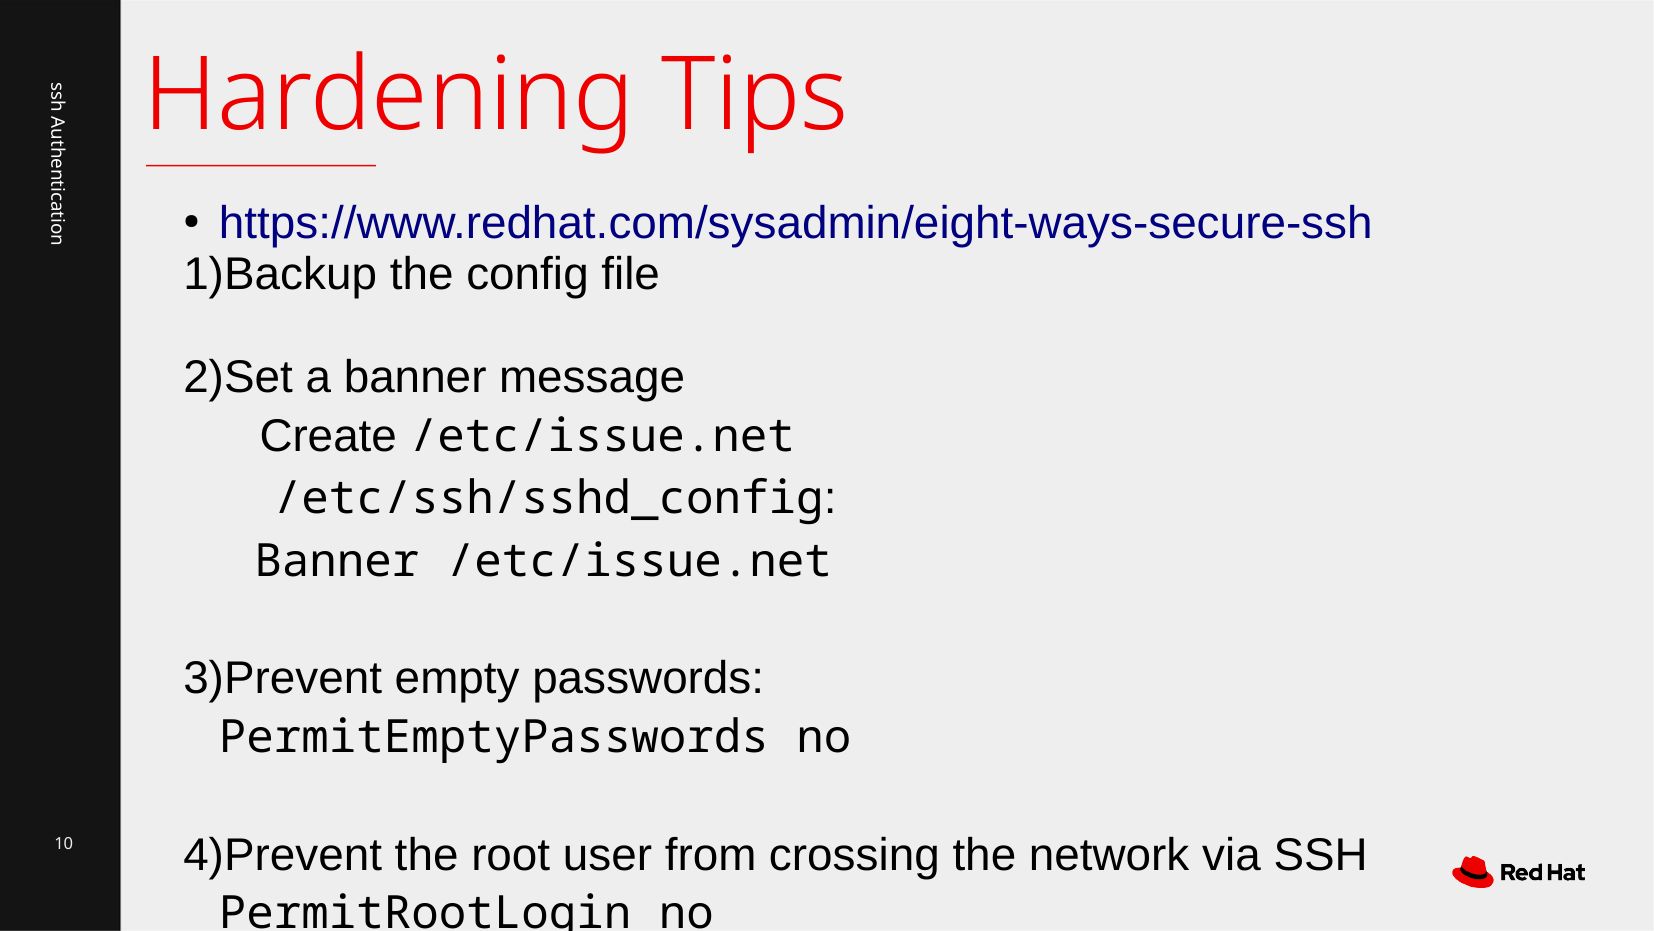

Hardening Tips
https://www.redhat.com/sysadmin/eight-ways-secure-ssh
Backup the config file
Set a banner message
Create /etc/issue.net
/etc/ssh/sshd_config:
Banner /etc/issue.net
Prevent empty passwords:
PermitEmptyPasswords no
Prevent the root user from crossing the network via SSH
PermitRootLogin no
ssh Authentication
10
# OPTIONAL SECTION MARKER OR TITLE